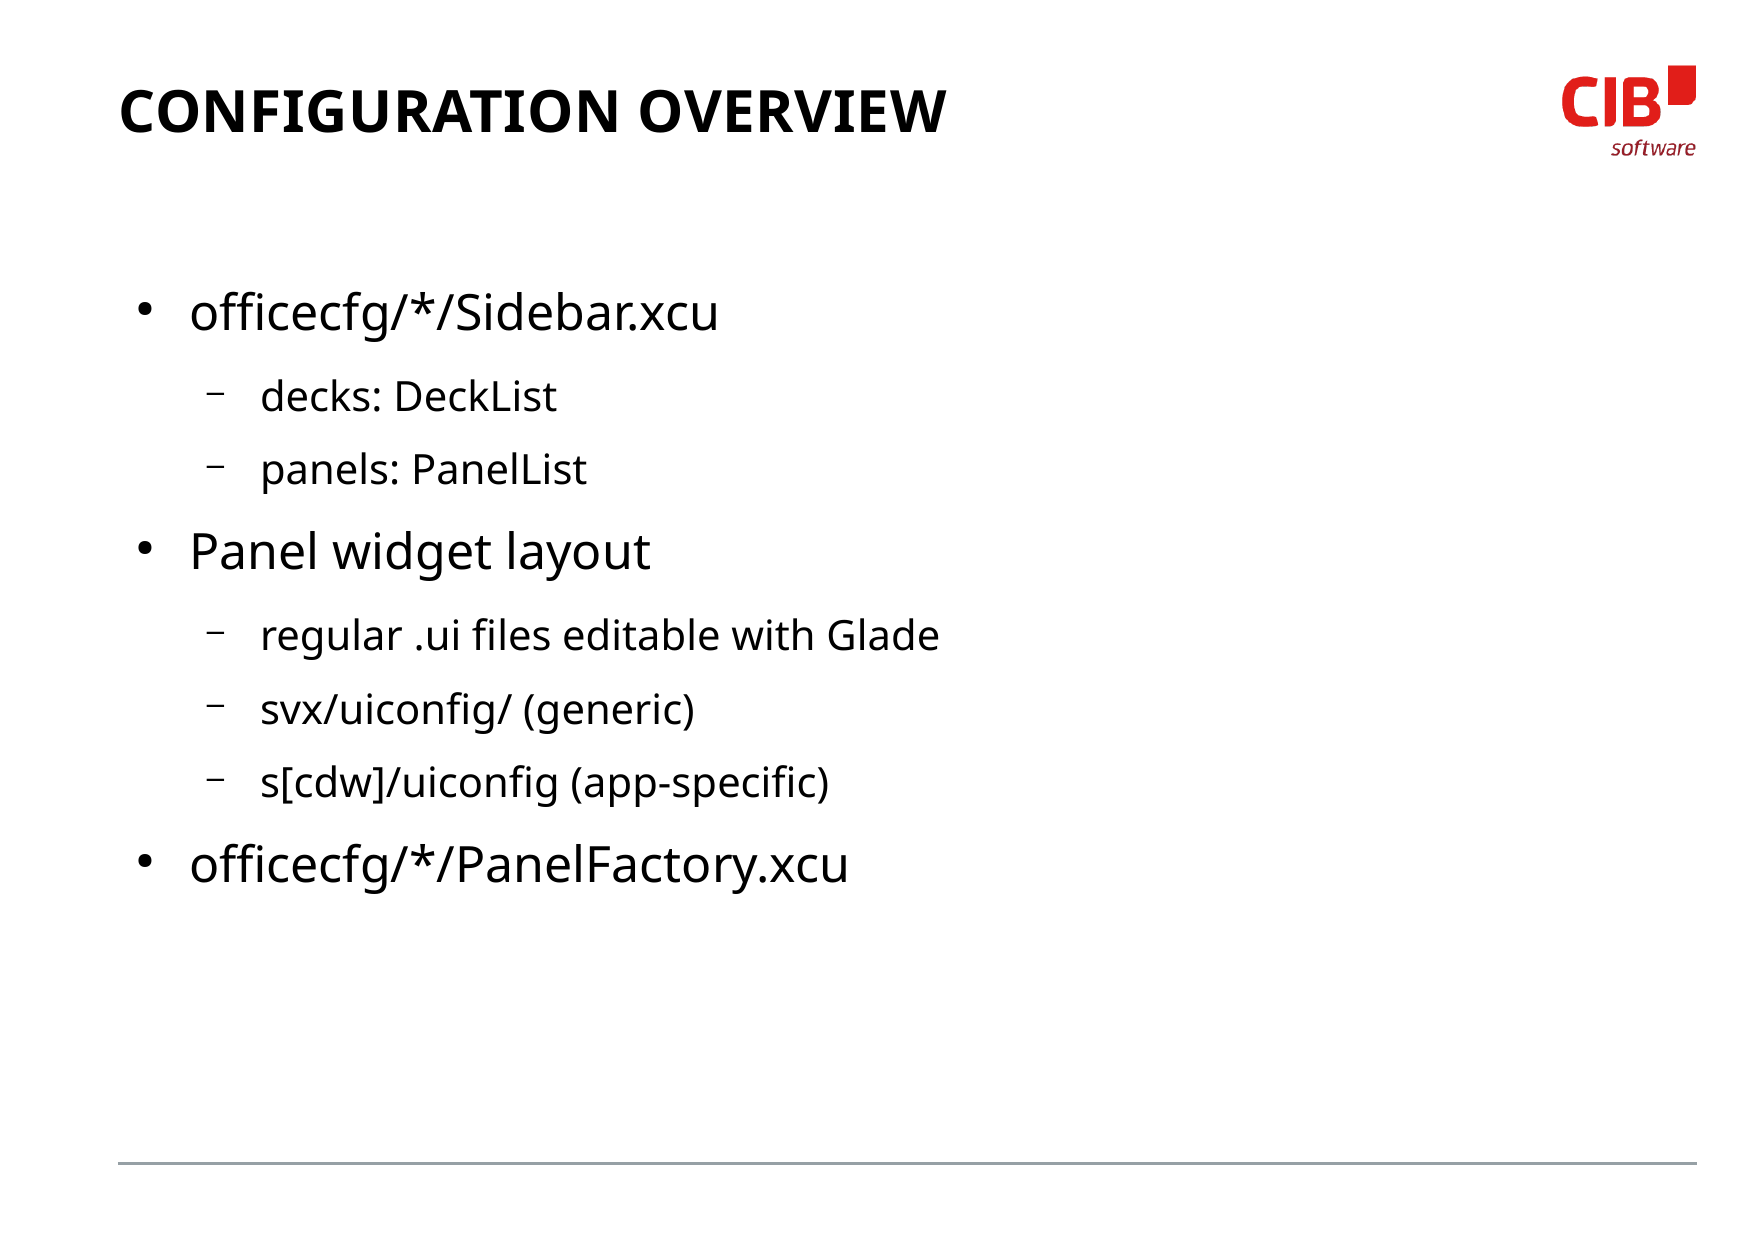

# Configuration Overviewl
officecfg/*/Sidebar.xcu
decks: DeckList
panels: PanelList
Panel widget layout
regular .ui files editable with Glade
svx/uiconfig/ (generic)
s[cdw]/uiconfig (app-specific)
officecfg/*/PanelFactory.xcu